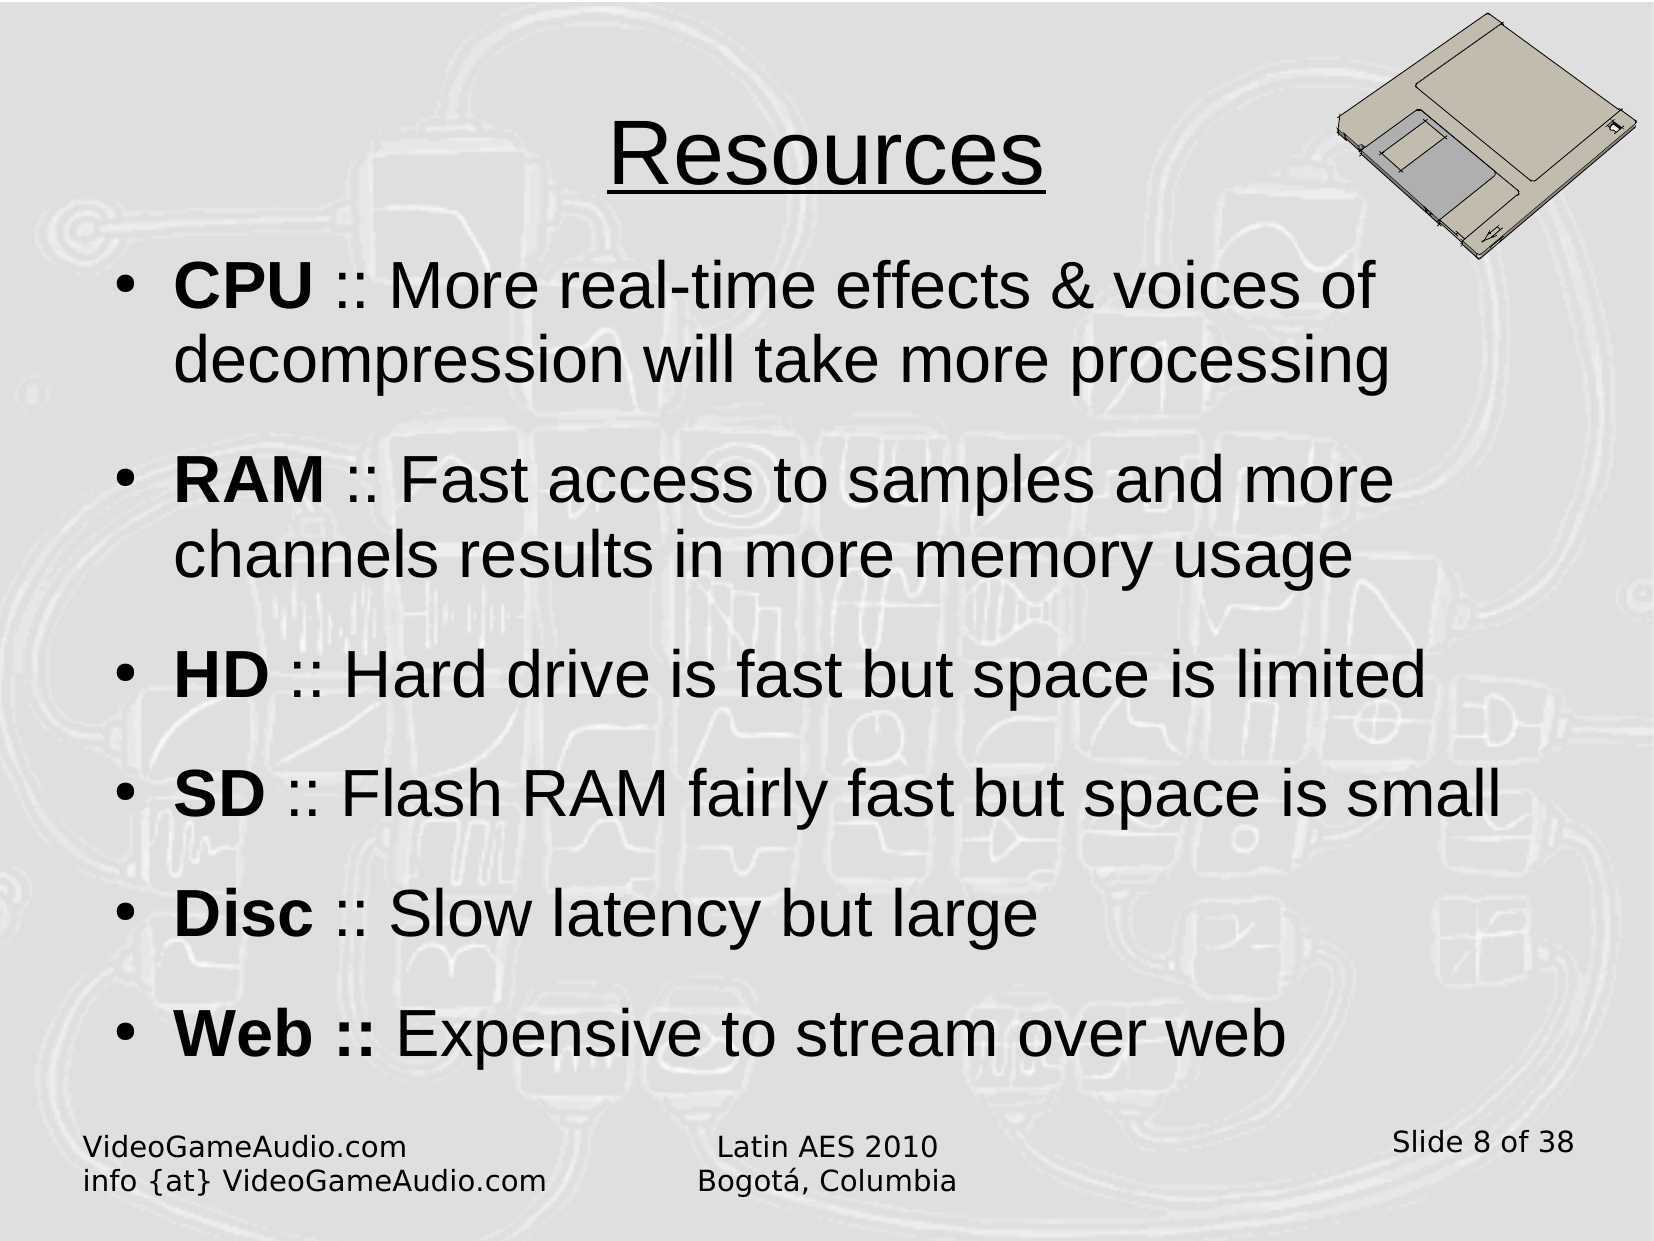

# Resources
CPU :: More real-time effects & voices of decompression will take more processing
RAM :: Fast access to samples and more channels results in more memory usage
HD :: Hard drive is fast but space is limited
SD :: Flash RAM fairly fast but space is small
Disc :: Slow latency but large
Web :: Expensive to stream over web
8